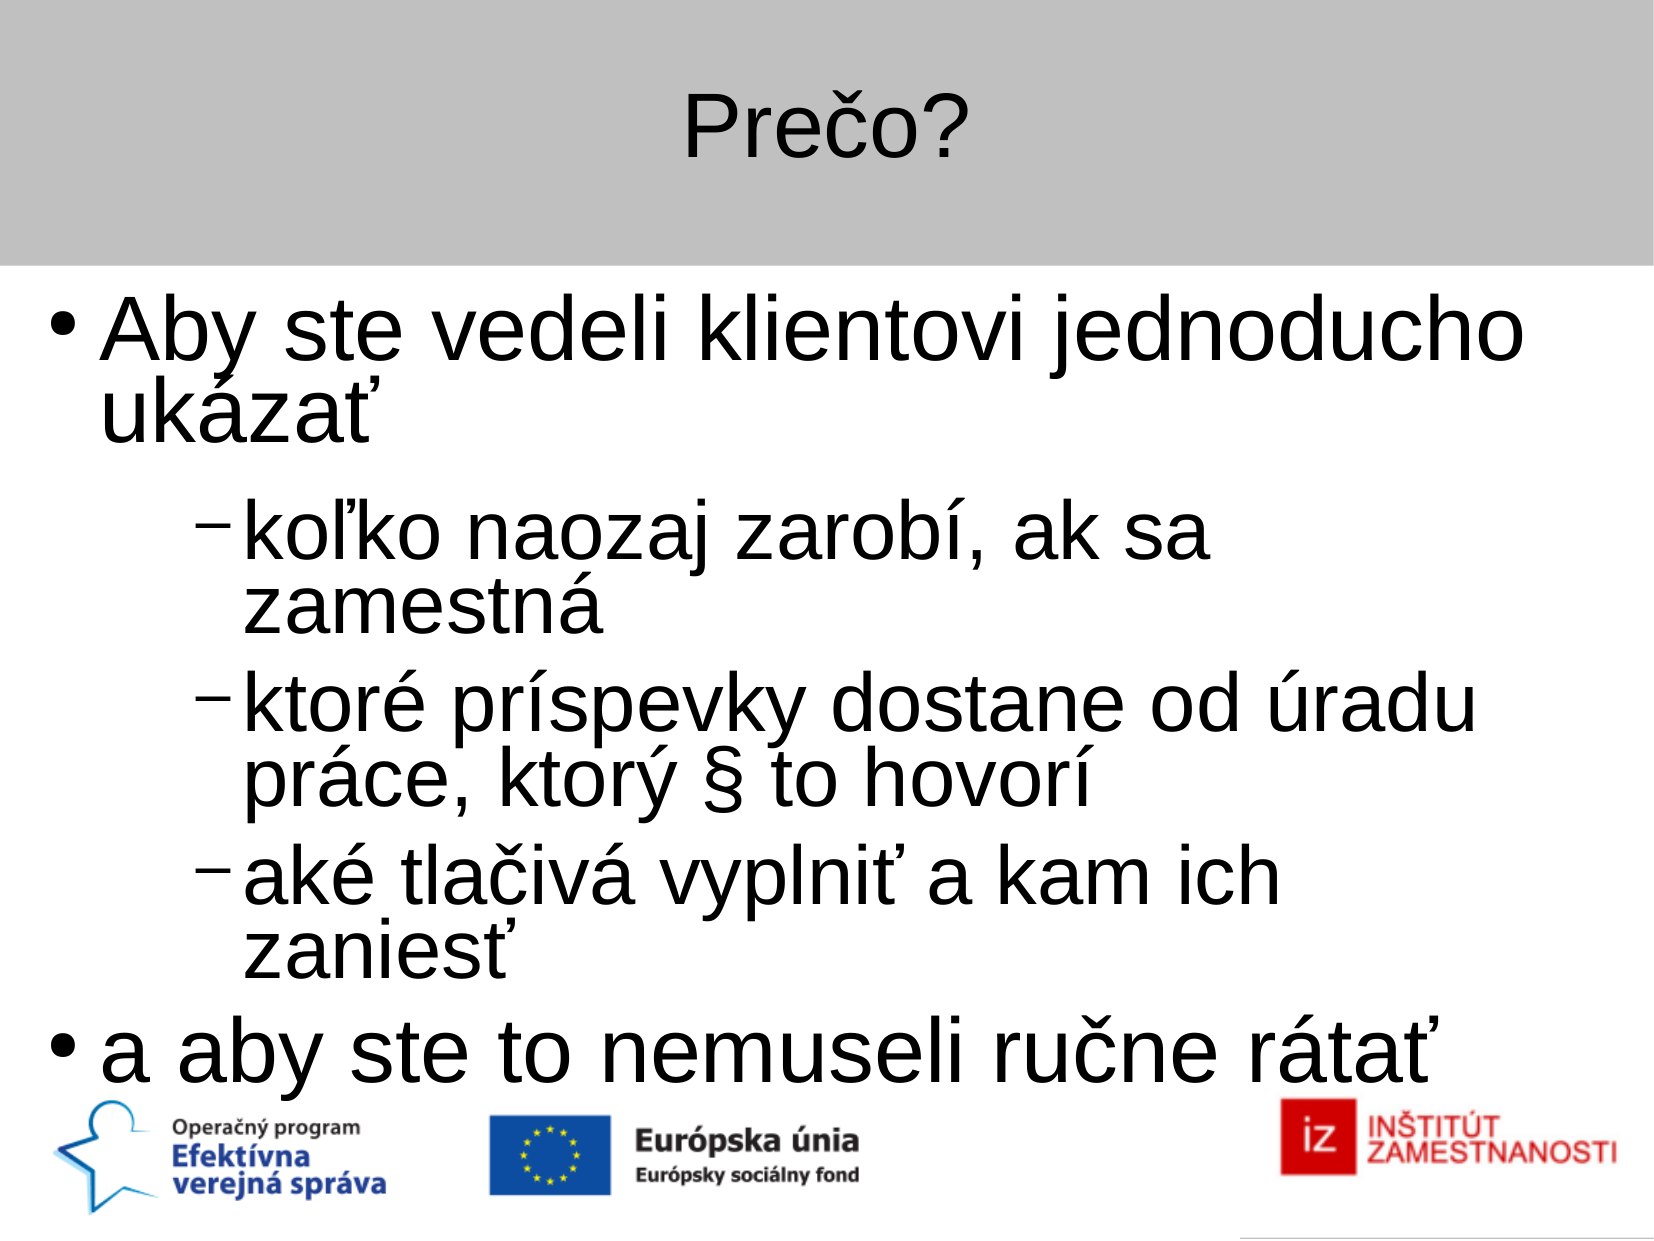

# Prečo?
Aby ste vedeli klientovi jednoducho ukázať
koľko naozaj zarobí, ak sa zamestná
ktoré príspevky dostane od úradu práce, ktorý § to hovorí
aké tlačivá vyplniť a kam ich zaniesť
a aby ste to nemuseli ručne rátať